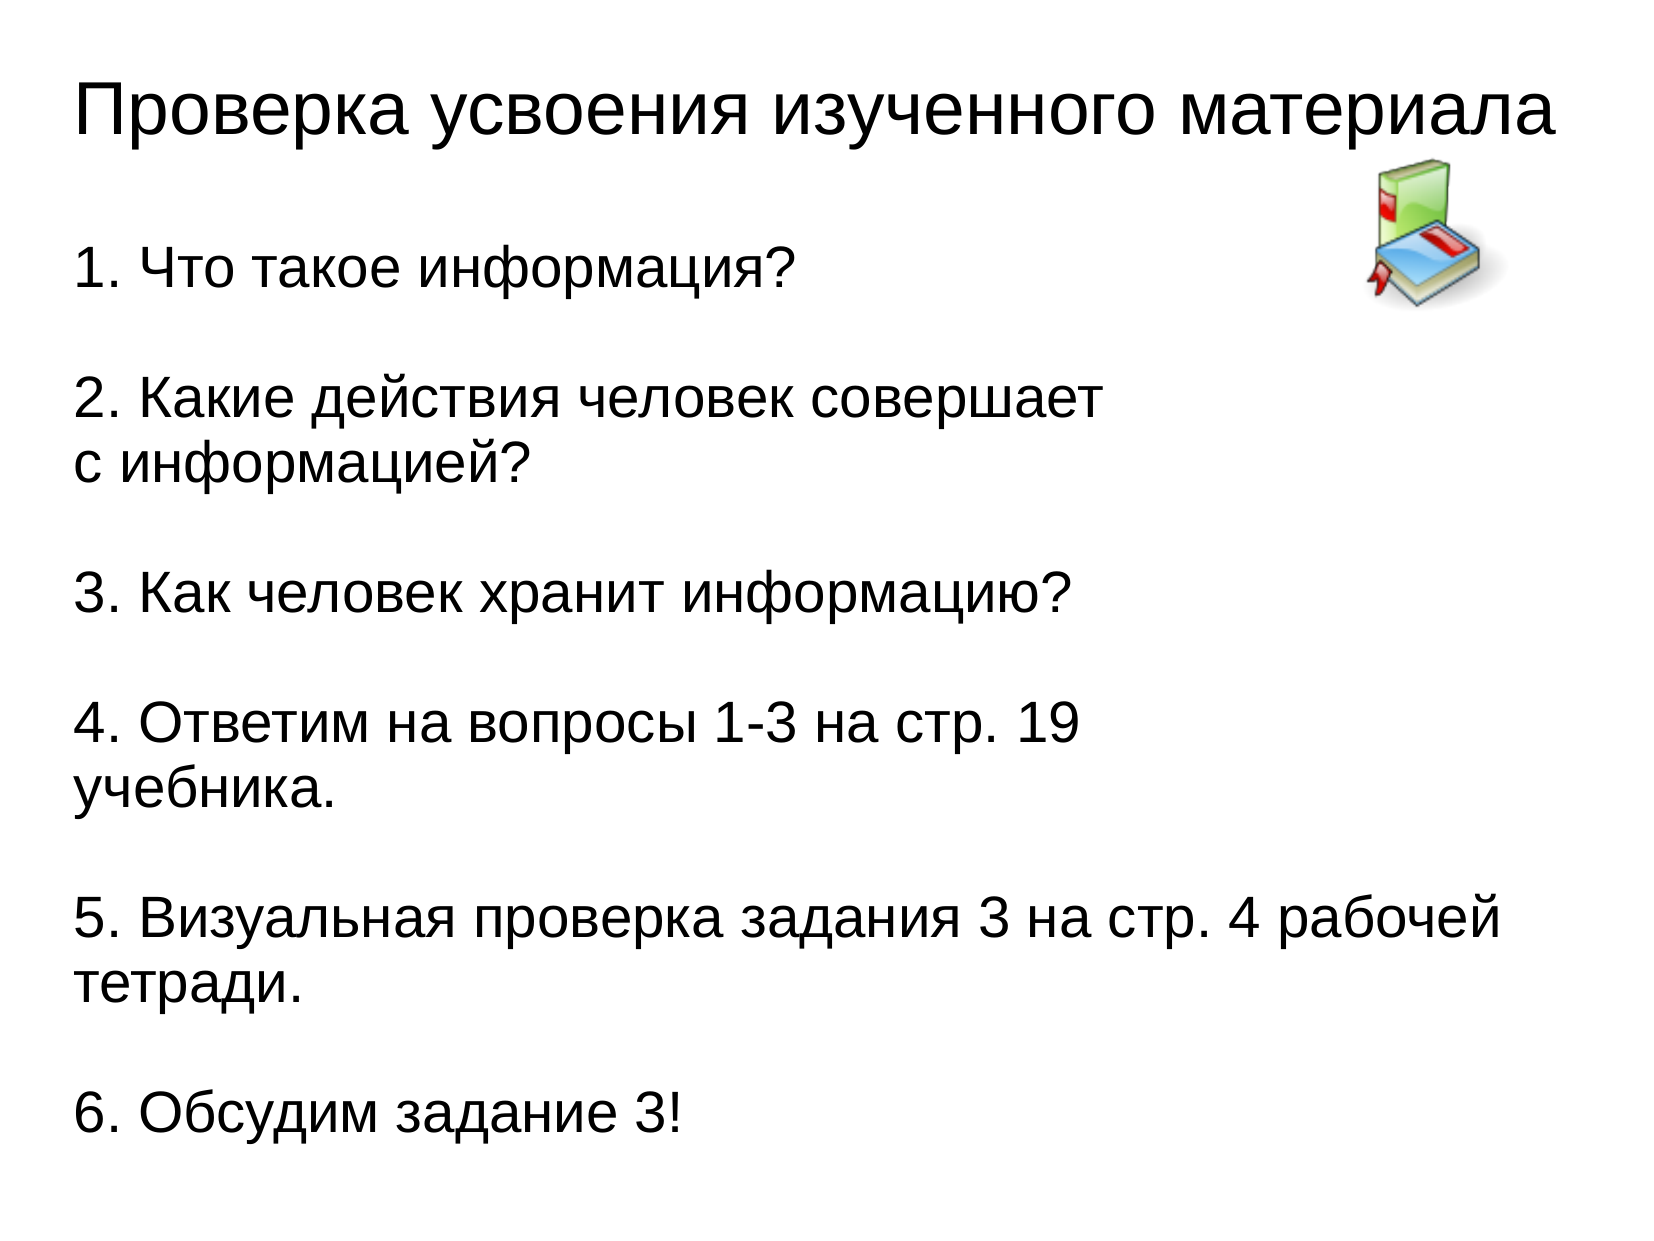

Проверка усвоения изученного материала
1. Что такое информация?
2. Какие действия человек совершает
с информацией?
3. Как человек хранит информацию?
4. Ответим на вопросы 1-3 на стр. 19
учебника.
5. Визуальная проверка задания 3 на стр. 4 рабочей тетради.
6. Обсудим задание 3!